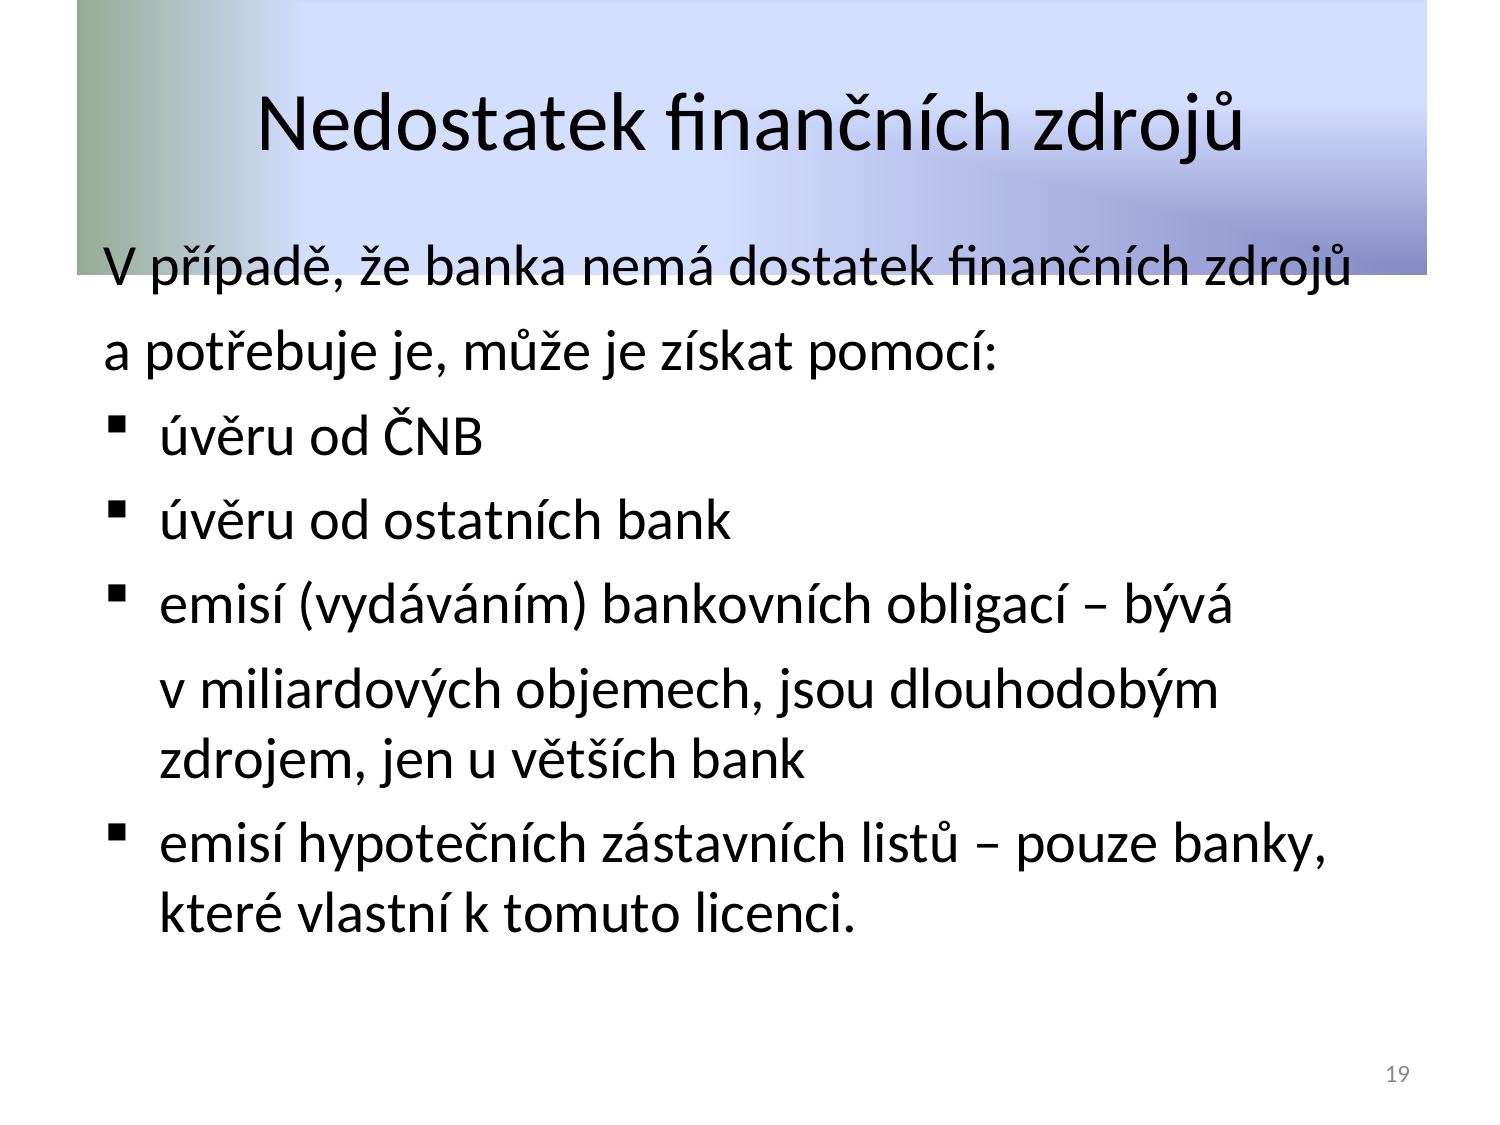

# Nedostatek finančních zdrojů
V případě, že banka nemá dostatek finančních zdrojů
a potřebuje je, může je získat pomocí:
úvěru od ČNB
úvěru od ostatních bank
emisí (vydáváním) bankovních obligací – bývá
	v miliardových objemech, jsou dlouhodobým zdrojem, jen u větších bank
emisí hypotečních zástavních listů – pouze banky, které vlastní k tomuto licenci.